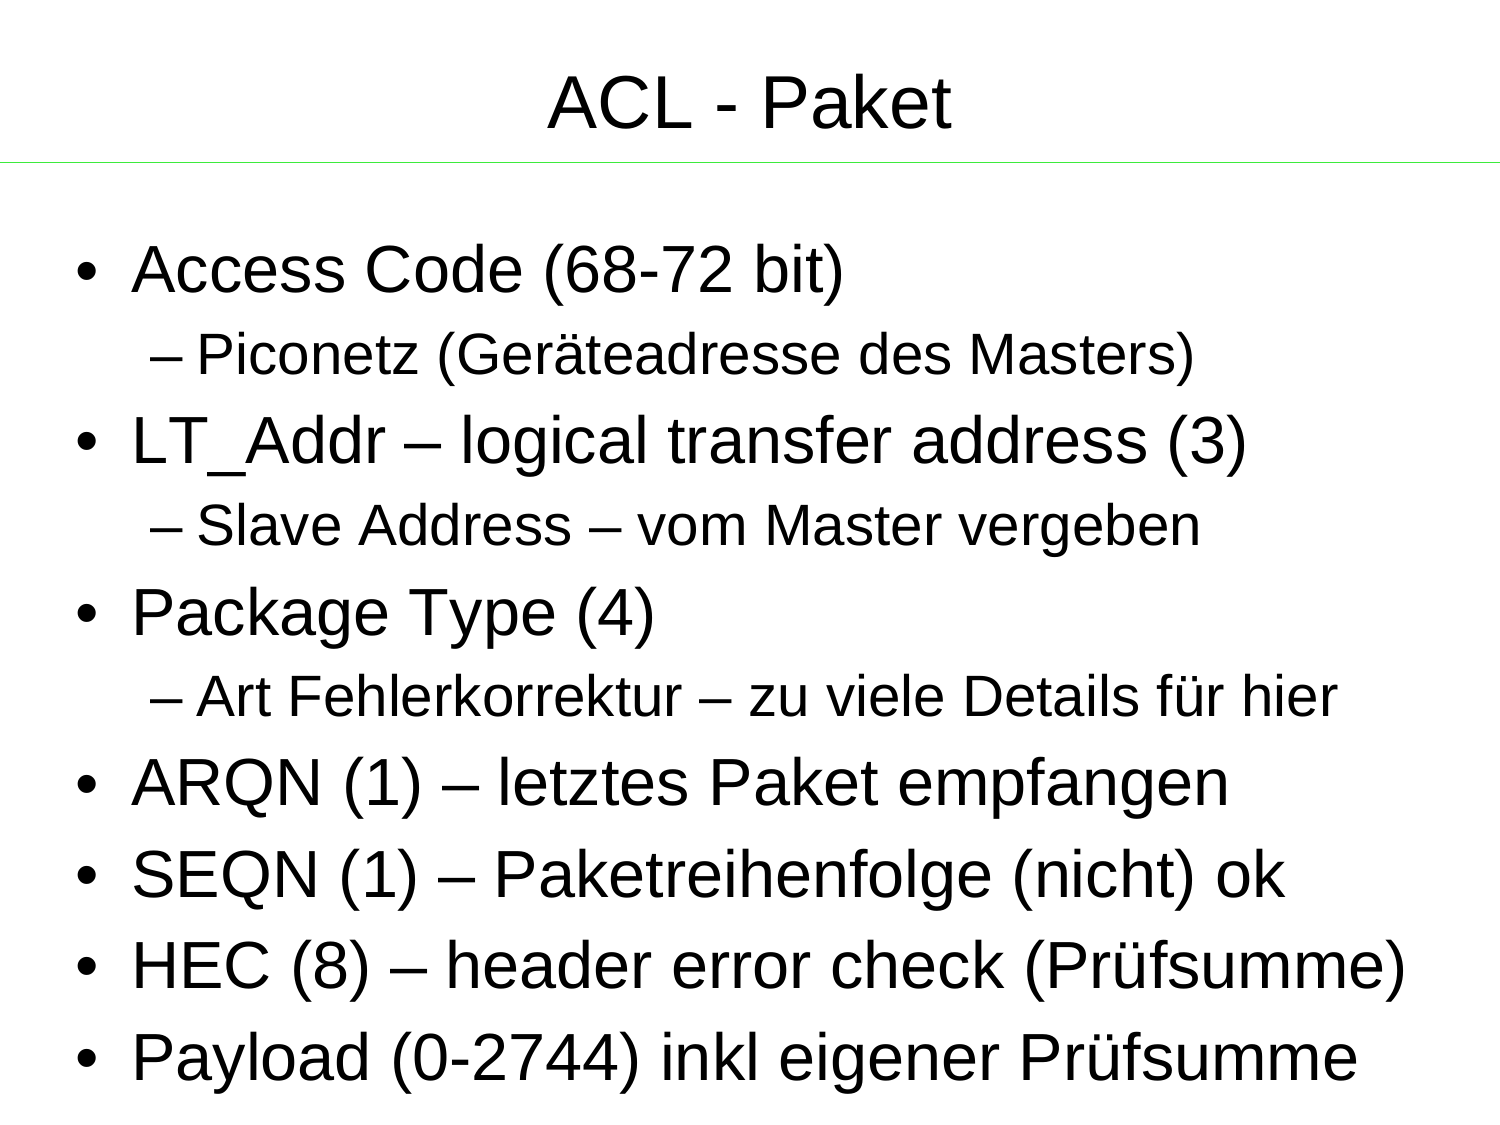

# ACL - Paket
Access Code (68-72 bit)
Piconetz (Geräteadresse des Masters)
LT_Addr – logical transfer address (3)
Slave Address – vom Master vergeben
Package Type (4)
Art Fehlerkorrektur – zu viele Details für hier
ARQN (1) – letztes Paket empfangen
SEQN (1) – Paketreihenfolge (nicht) ok
HEC (8) – header error check (Prüfsumme)
Payload (0-2744) inkl eigener Prüfsumme